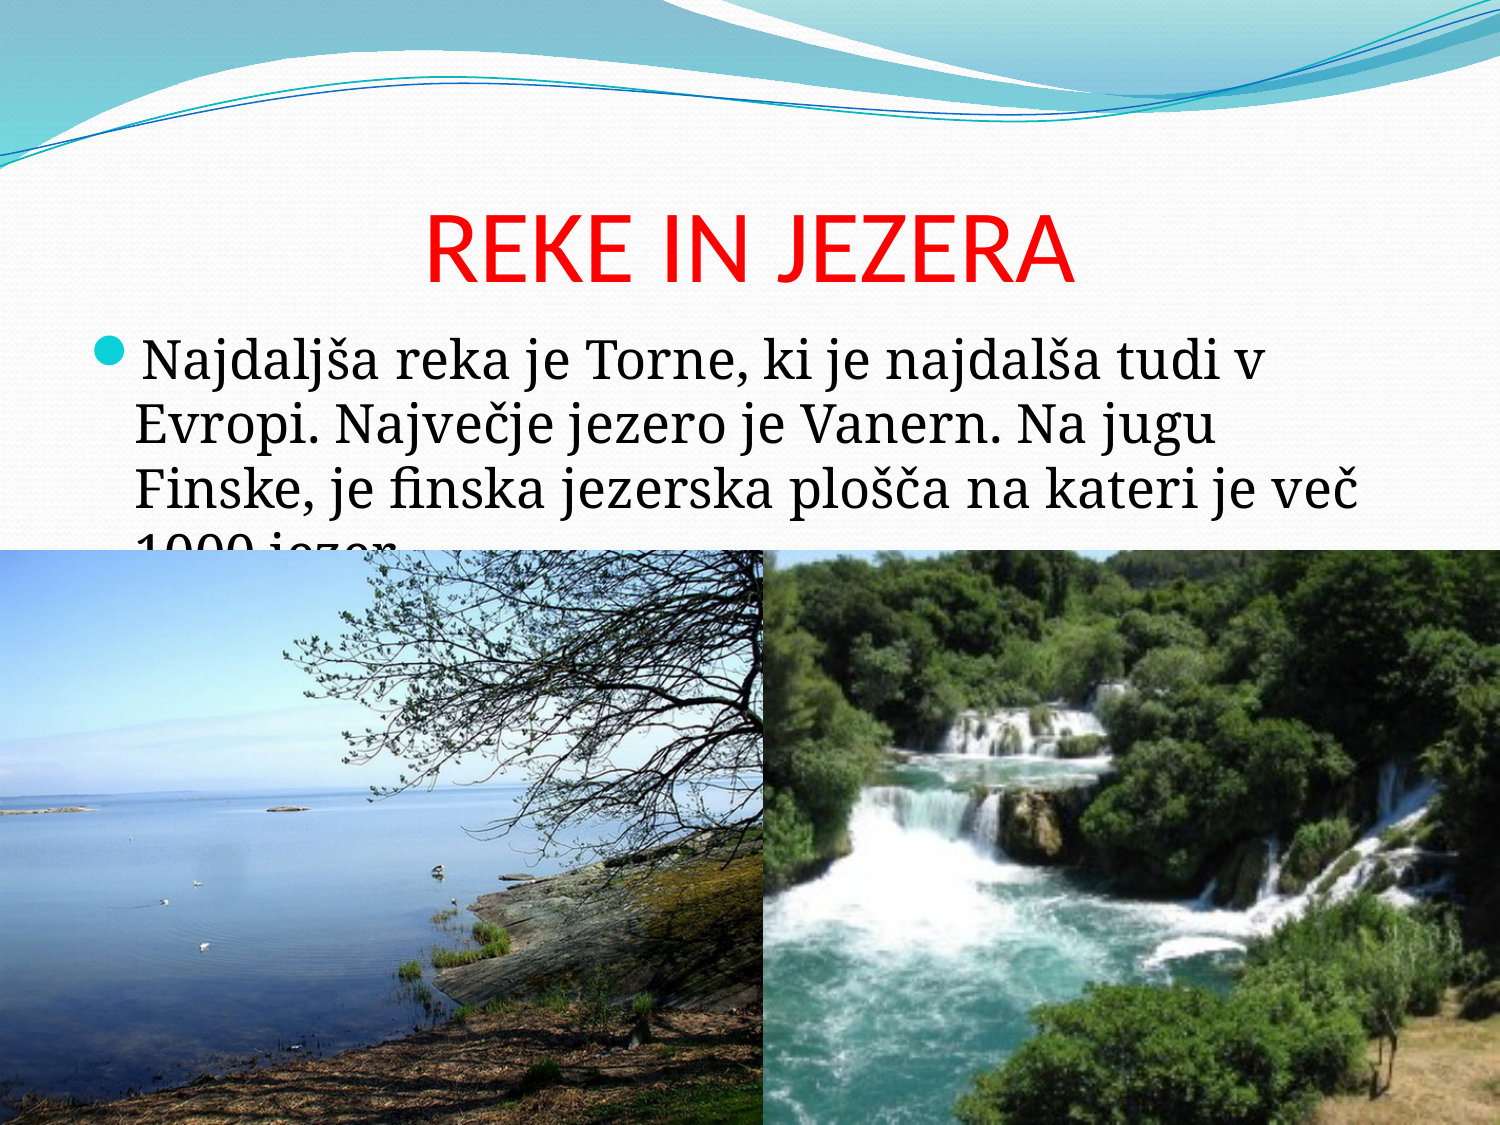

# REKE IN JEZERA
Najdaljša reka je Torne, ki je najdalša tudi v Evropi. Največje jezero je Vanern. Na jugu Finske, je finska jezerska plošča na kateri je več 1000 jezer.